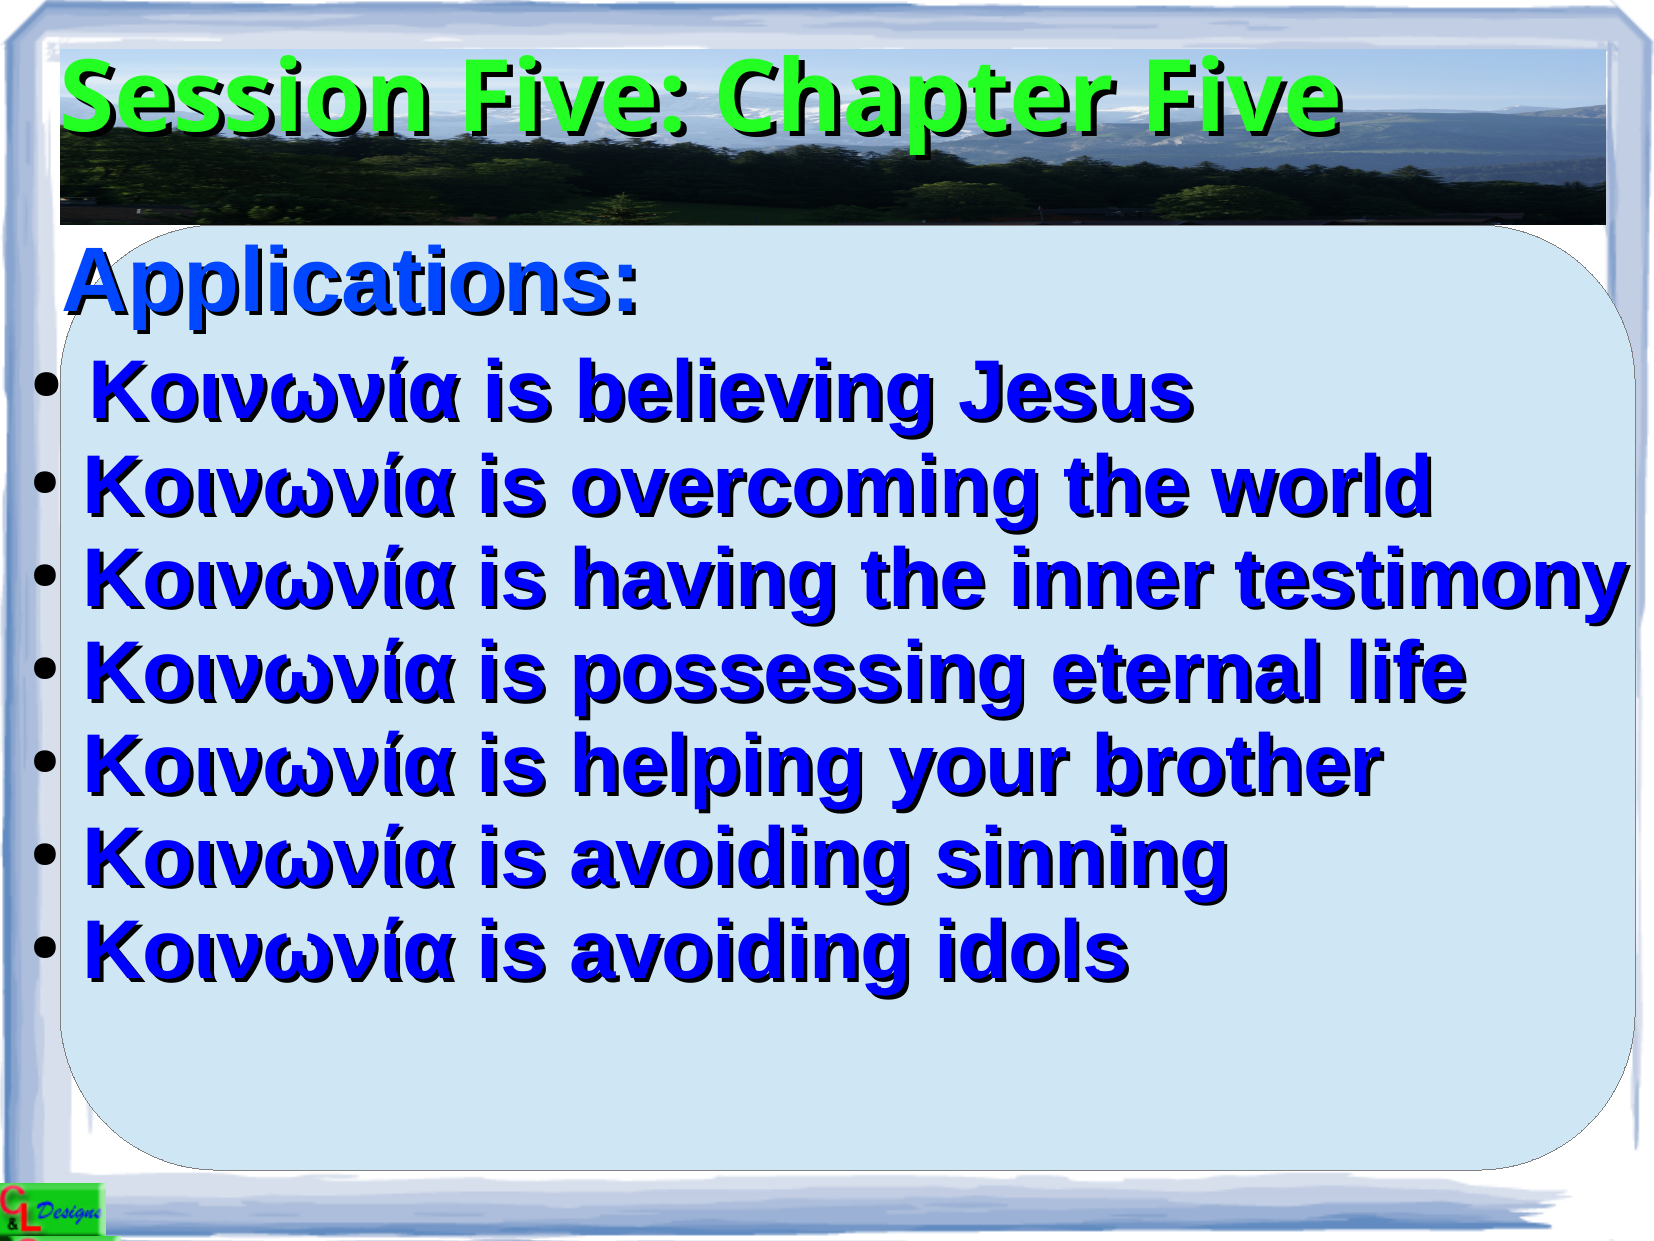

Session Five: Chapter Five
# Applications:
 Κοινωνία is believing Jesus
 Κοινωνία is overcoming the world
 Κοινωνία is having the inner testimony
 Κοινωνία is possessing eternal life
 Κοινωνία is helping your brother
 Κοινωνία is avoiding sinning
 Κοινωνία is avoiding idols